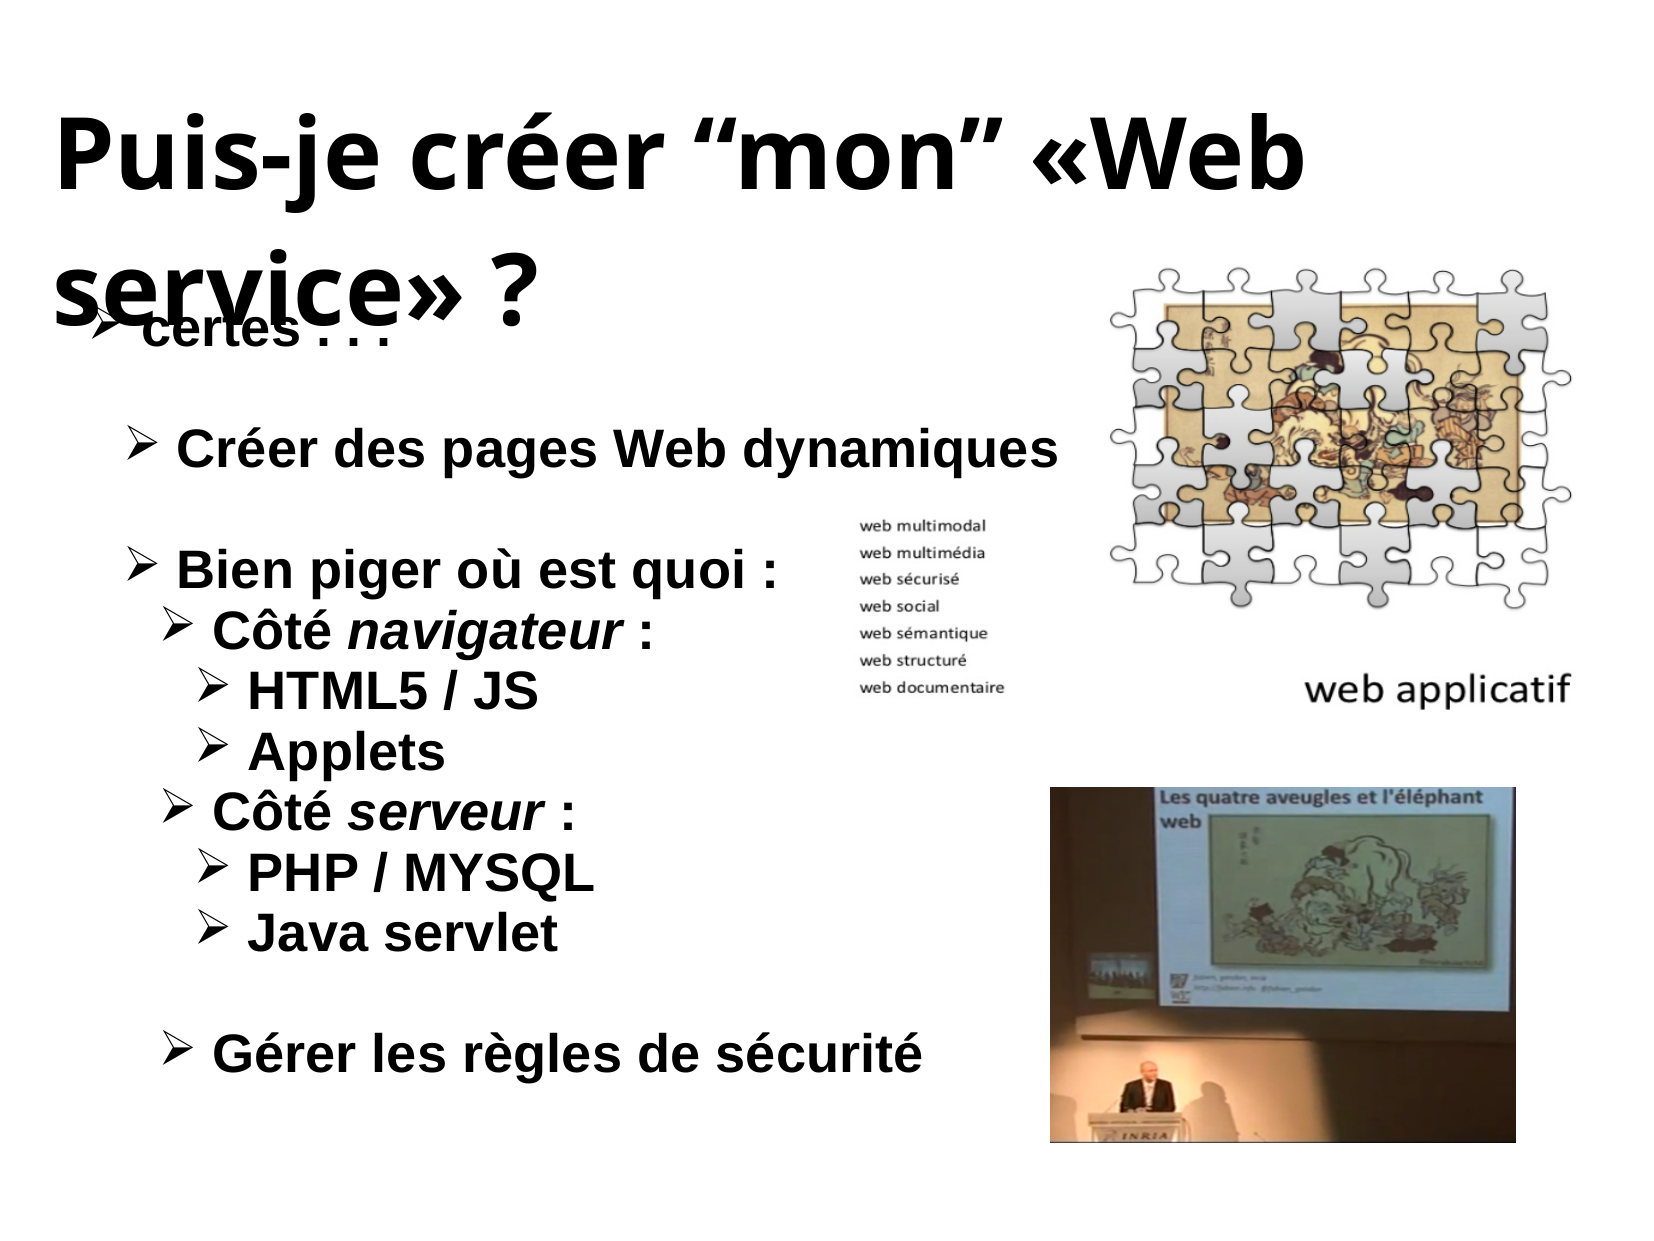

Puis-je créer “mon” «Web service» ?
 certes . . .
 Créer des pages Web dynamiques
 Bien piger où est quoi :
 Côté navigateur :
 HTML5 / JS
 Applets
 Côté serveur :
 PHP / MYSQL
 Java servlet
 Gérer les règles de sécurité